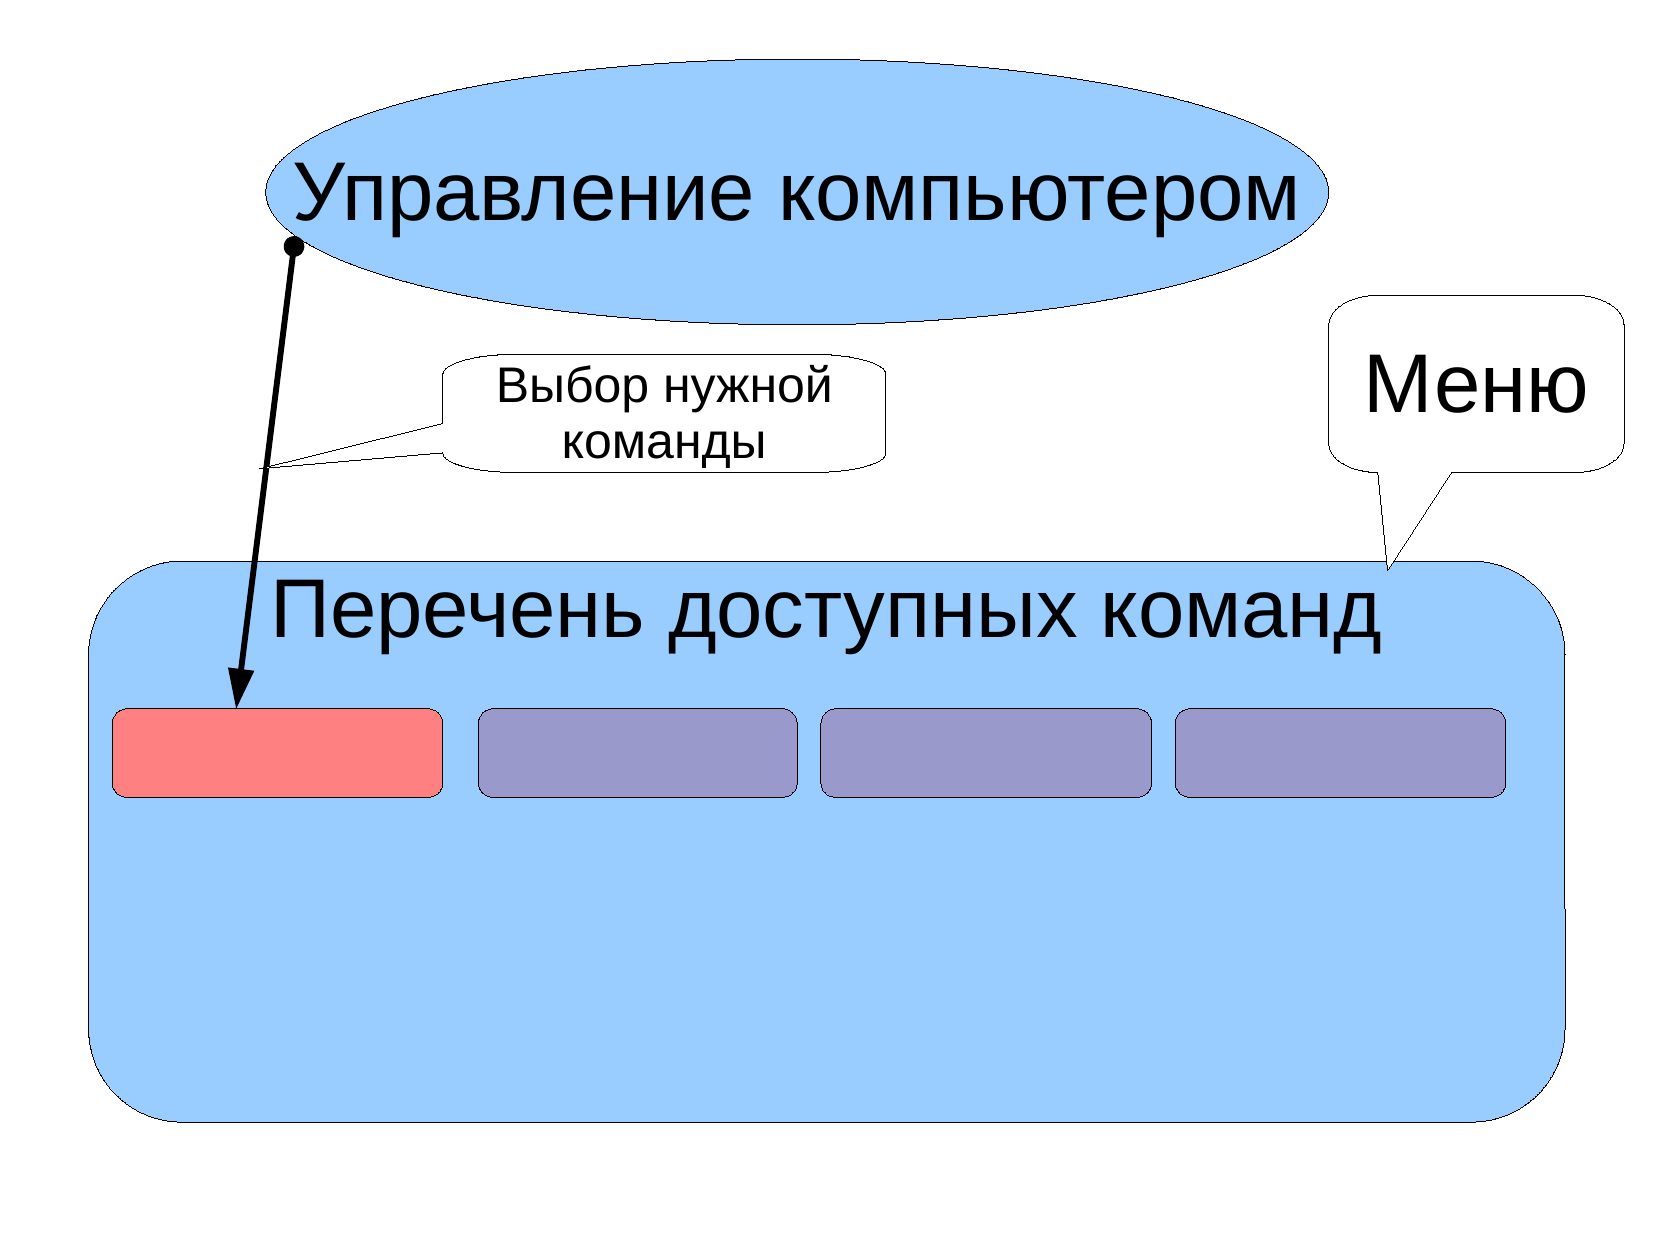

Управление компьютером
Меню
Выбор нужной команды
Перечень доступных команд